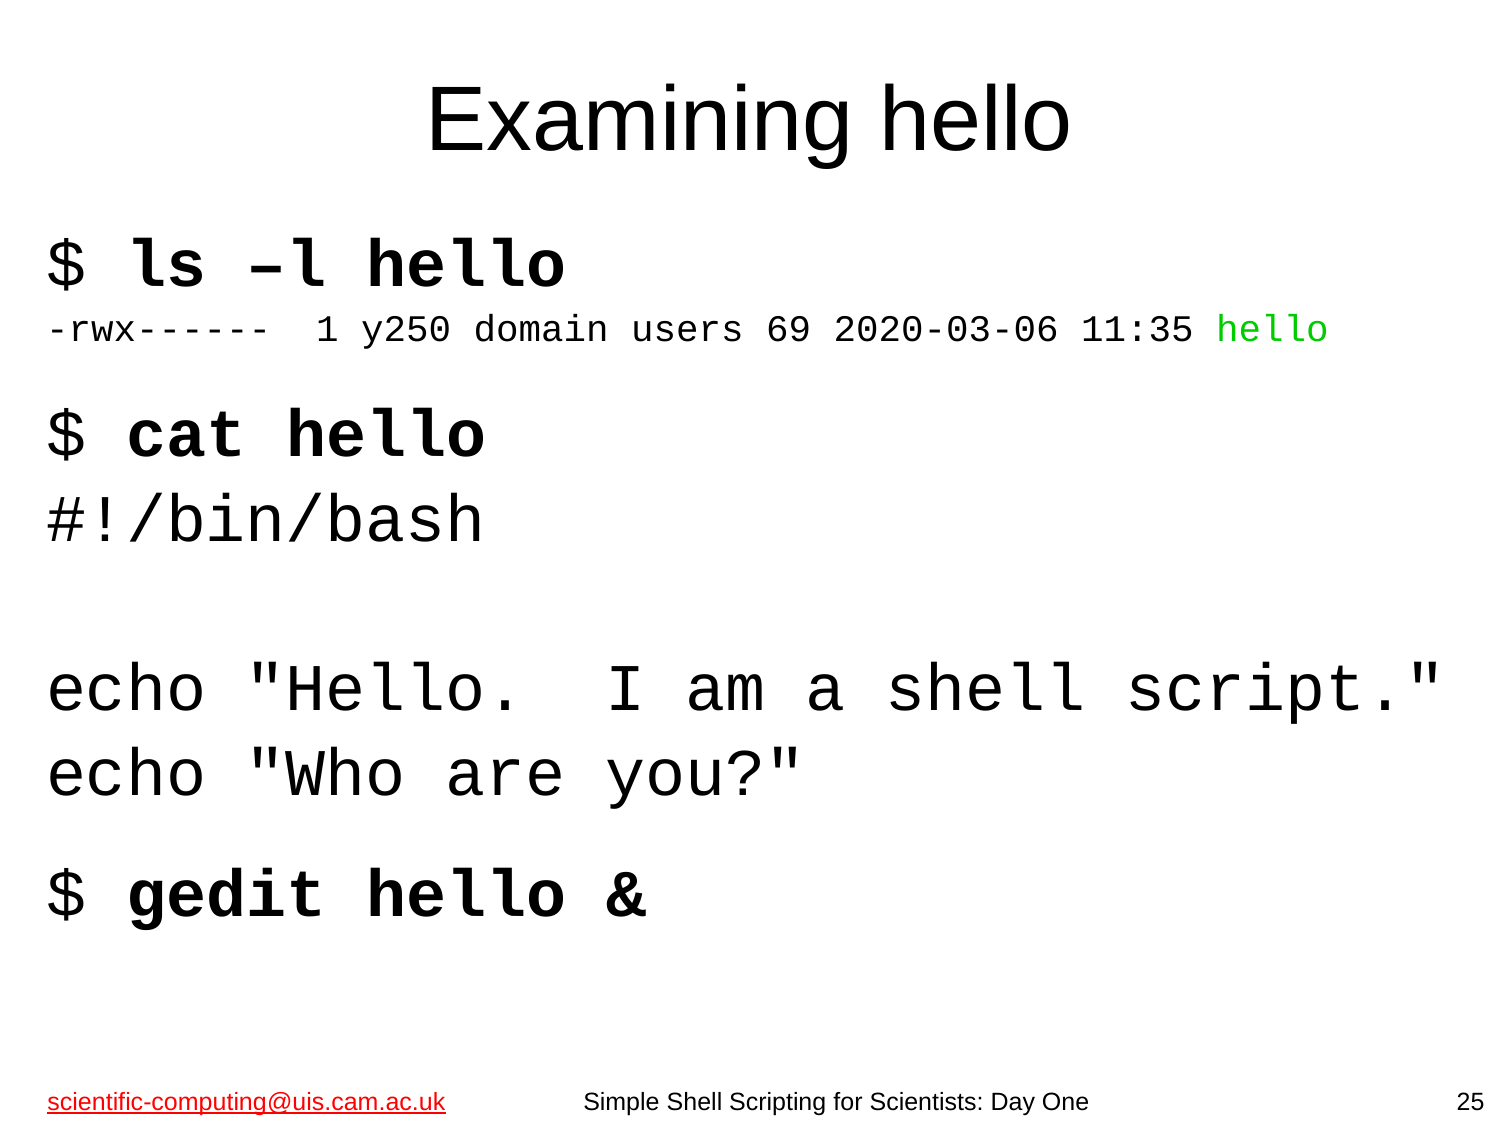

# Examining hello
$ ls –l hello
-rwx------ 1 y250 domain users 69 2020-03-06 11:35 hello
$ cat hello
#!/bin/bash
echo "Hello. I am a shell script."
echo "Who are you?"
$ gedit hello &
escience-support@ucs.cam.ac.uk	Simple Shell Scripting for Scientists: Day One
25